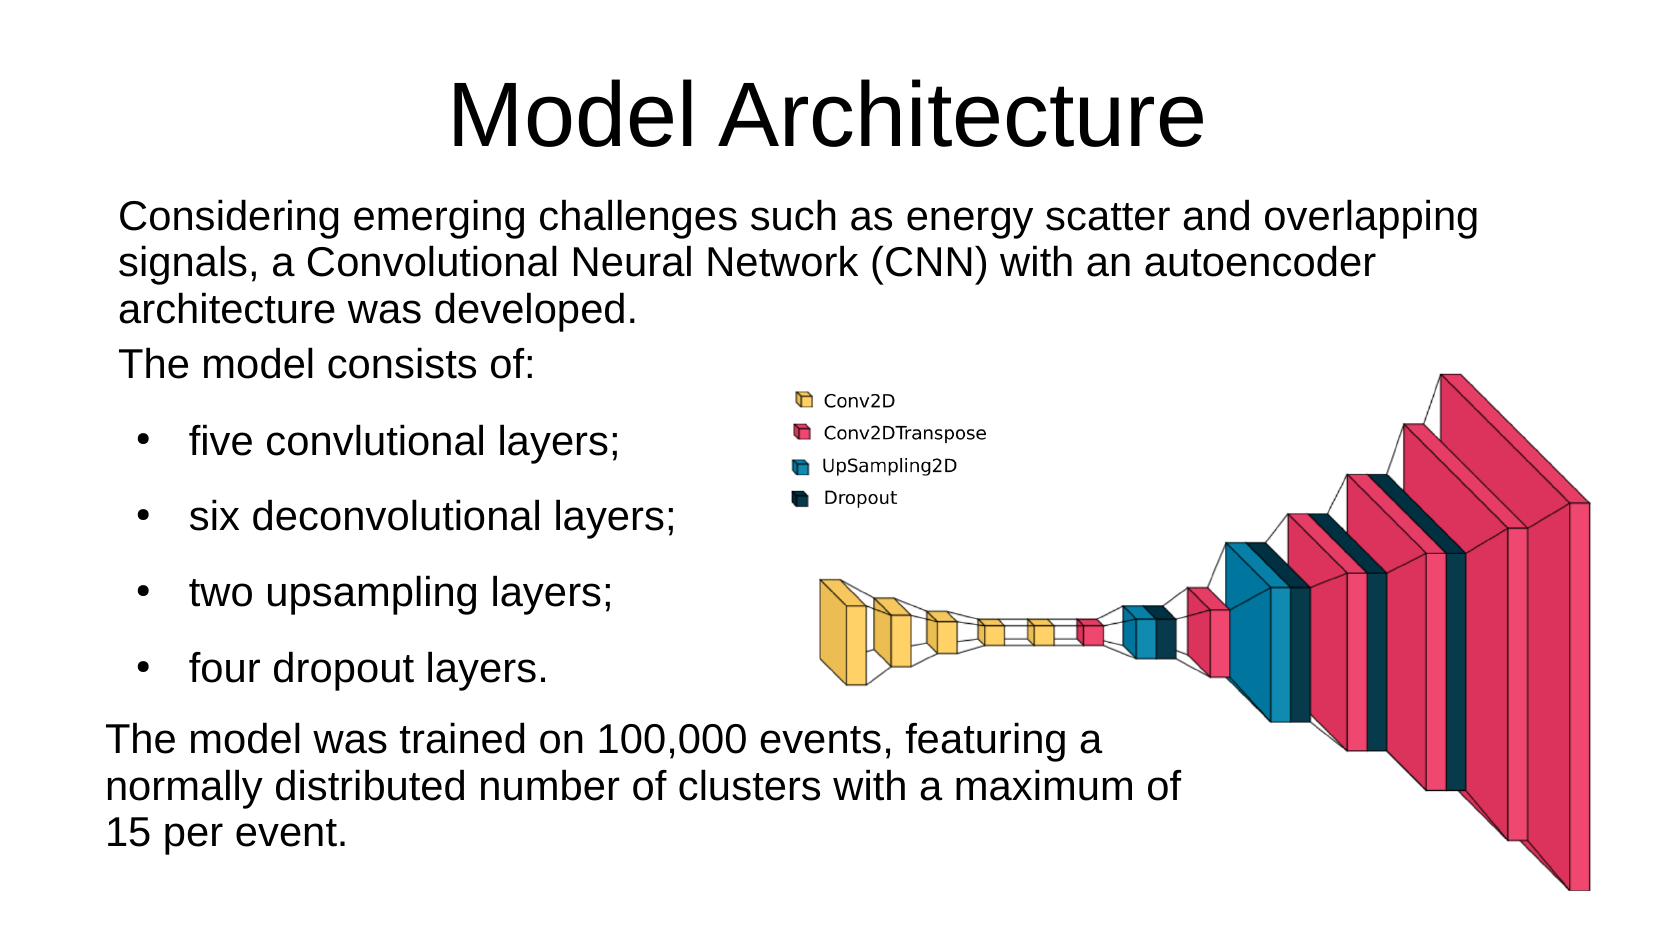

# Model Architecture
Considering emerging challenges such as energy scatter and overlapping signals, a Convolutional Neural Network (CNN) with an autoencoder architecture was developed.
The model consists of:
five convlutional layers;
six deconvolutional layers;
two upsampling layers;
four dropout layers.
The model was trained on 100,000 events, featuring a normally distributed number of clusters with a maximum of 15 per event.